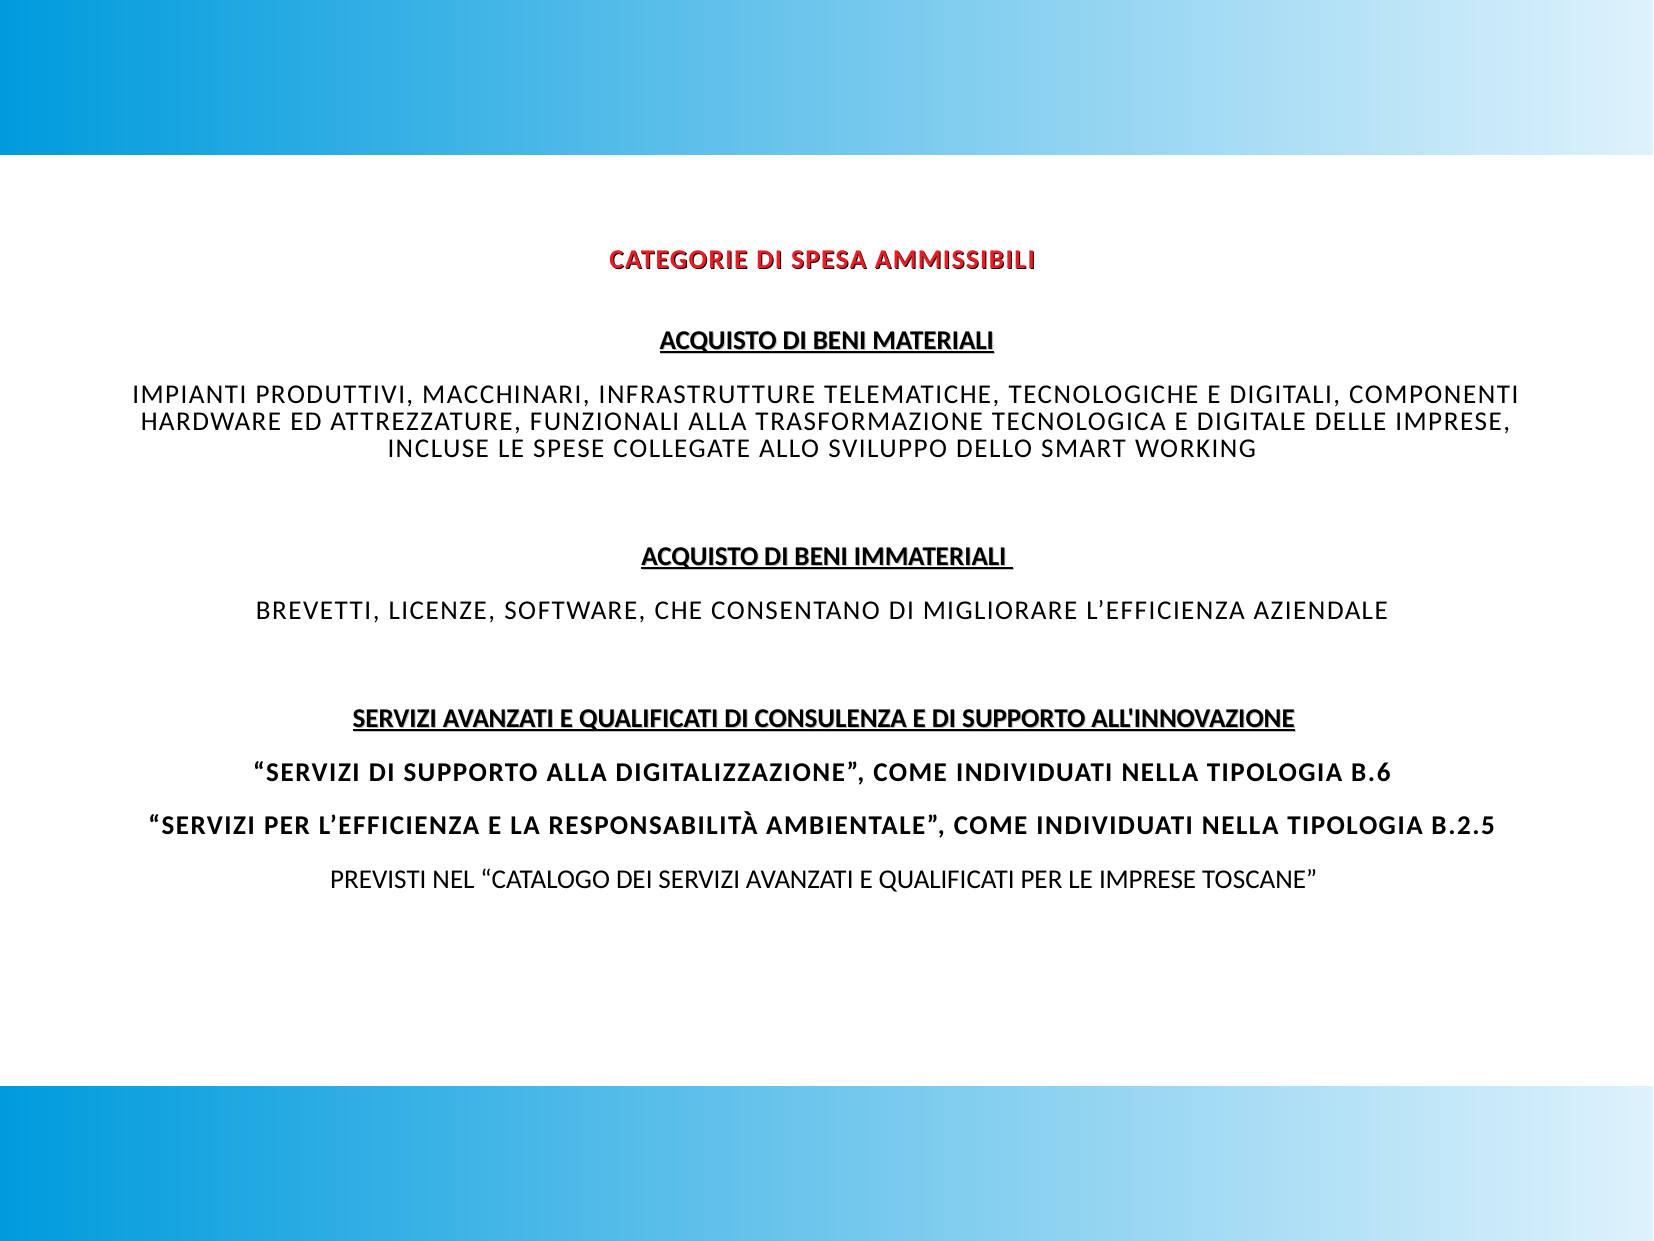

# CATEGORIE DI SPESA AMMISSIBILI ACQUISTO DI BENI MATERIALI IMPIANTI PRODUTTIVI, MACCHINARI, INFRASTRUTTURE TELEMATICHE, TECNOLOGICHE E DIGITALI, COMPONENTI HARDWARE ED ATTREZZATURE, FUNZIONALI ALLA TRASFORMAZIONE TECNOLOGICA E DIGITALE DELLE IMPRESE, INCLUSE LE SPESE COLLEGATE ALLO SVILUPPO DELLO SMART WORKING ACQUISTO DI BENI IMMATERIALI BREVETTI, LICENZE, SOFTWARE, CHE CONSENTANO DI MIGLIORARE L’EFFICIENZA AZIENDALE SERVIZI AVANZATI E QUALIFICATI DI CONSULENZA E DI SUPPORTO ALL'INNOVAZIONE “SERVIZI DI SUPPORTO ALLA DIGITALIZZAZIONE”, COME INDIVIDUATI NELLA TIPOLOGIA B.6 “SERVIZI PER L’EFFICIENZA E LA RESPONSABILITÀ AMBIENTALE”, COME INDIVIDUATI NELLA TIPOLOGIA B.2.5 PREVISTI NEL “CATALOGO DEI SERVIZI AVANZATI E QUALIFICATI PER LE IMPRESE TOSCANE”